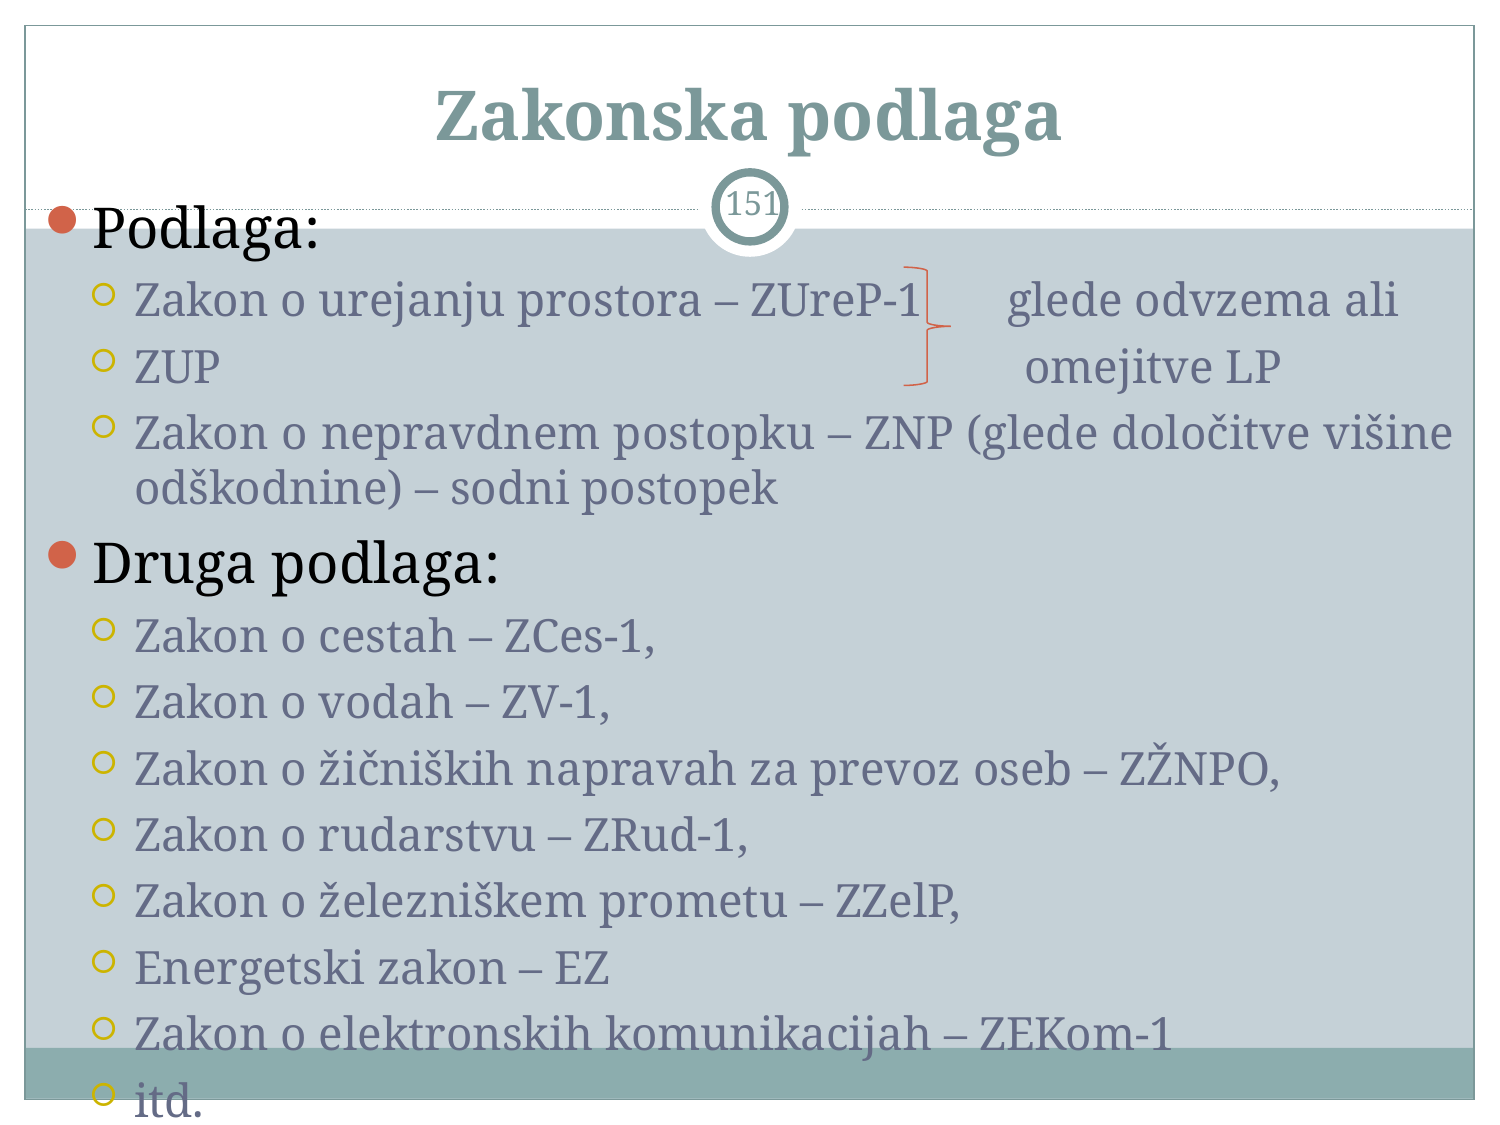

# Zakonska podlaga
Podlaga:
Zakon o urejanju prostora – ZUreP-1 glede odvzema ali
ZUP omejitve LP
Zakon o nepravdnem postopku – ZNP (glede določitve višine odškodnine) – sodni postopek
Druga podlaga:
Zakon o cestah – ZCes-1,
Zakon o vodah – ZV-1,
Zakon o žičniških napravah za prevoz oseb – ZŽNPO,
Zakon o rudarstvu – ZRud-1,
Zakon o železniškem prometu – ZZelP,
Energetski zakon – EZ
Zakon o elektronskih komunikacijah – ZEKom-1
itd.